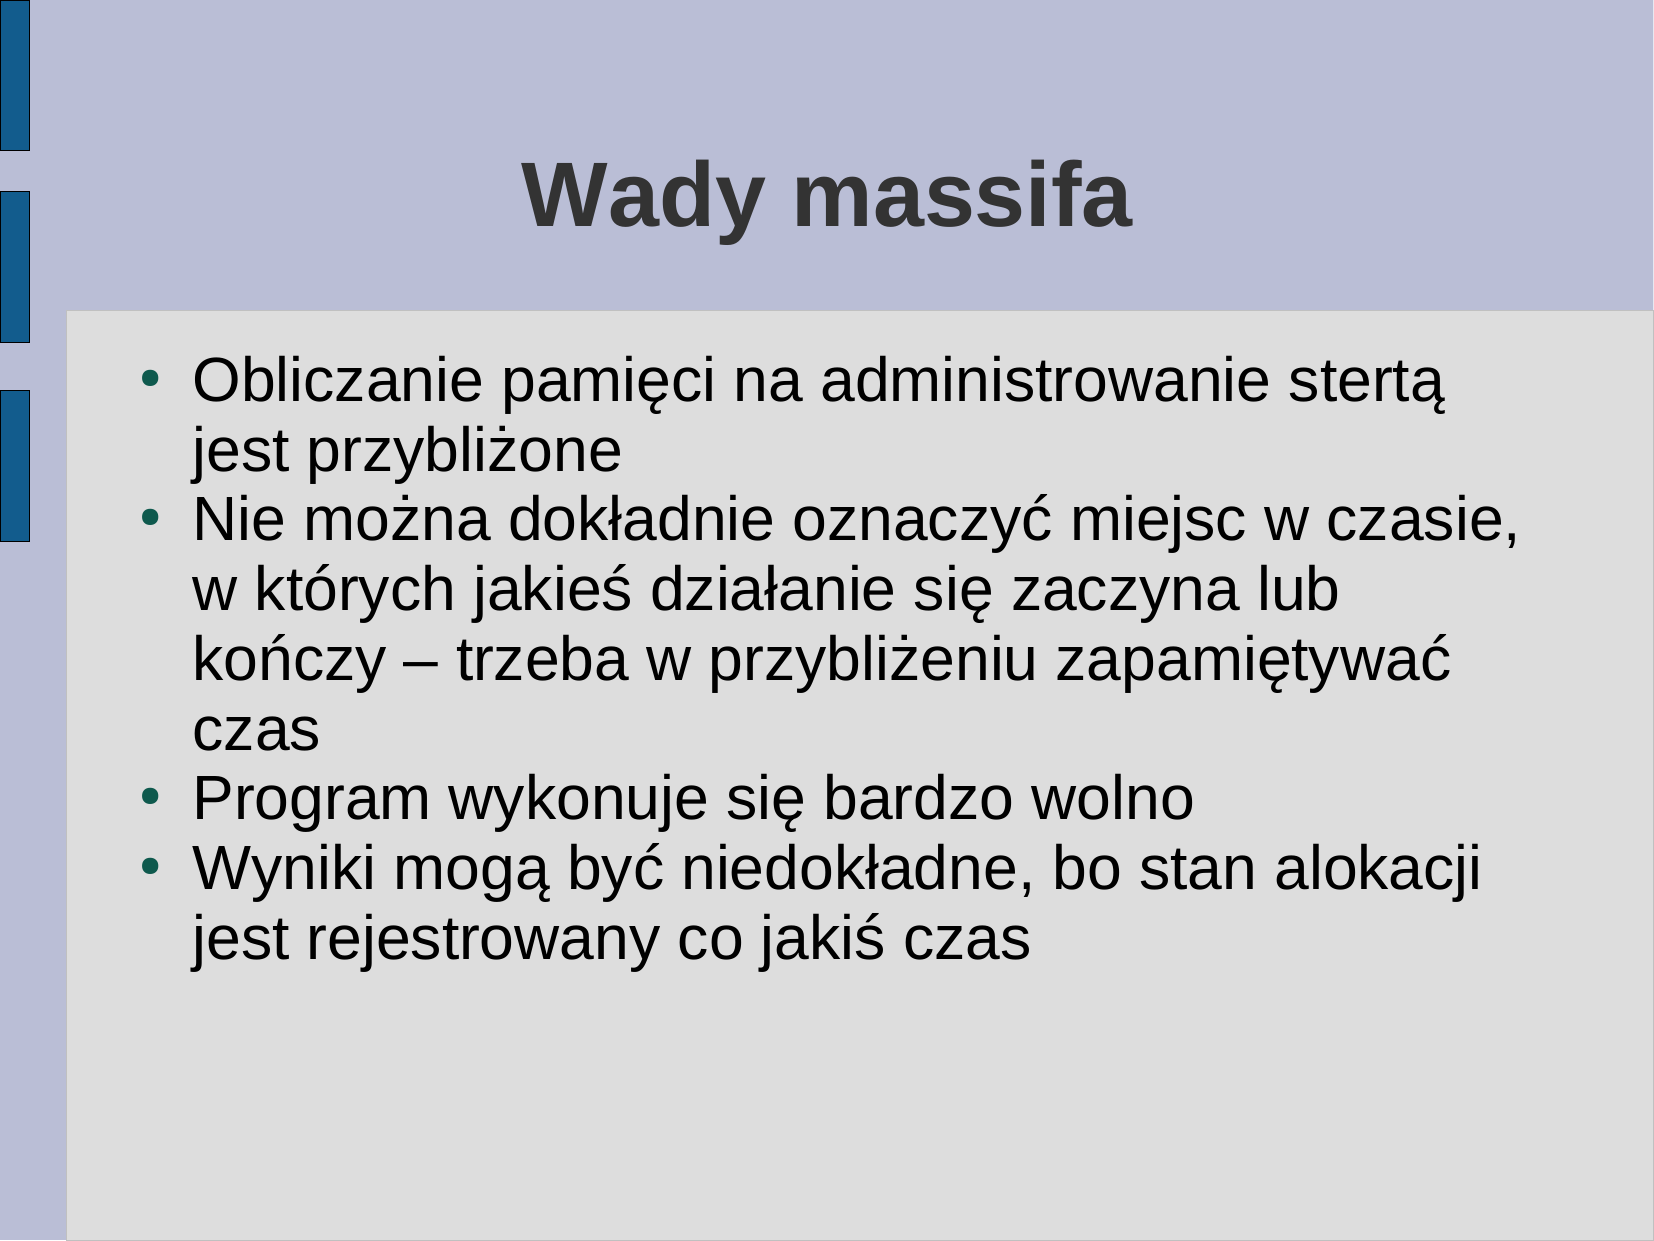

# Wady massifa
Obliczanie pamięci na administrowanie stertą jest przybliżone
Nie można dokładnie oznaczyć miejsc w czasie, w których jakieś działanie się zaczyna lub kończy – trzeba w przybliżeniu zapamiętywać czas
Program wykonuje się bardzo wolno
Wyniki mogą być niedokładne, bo stan alokacji jest rejestrowany co jakiś czas